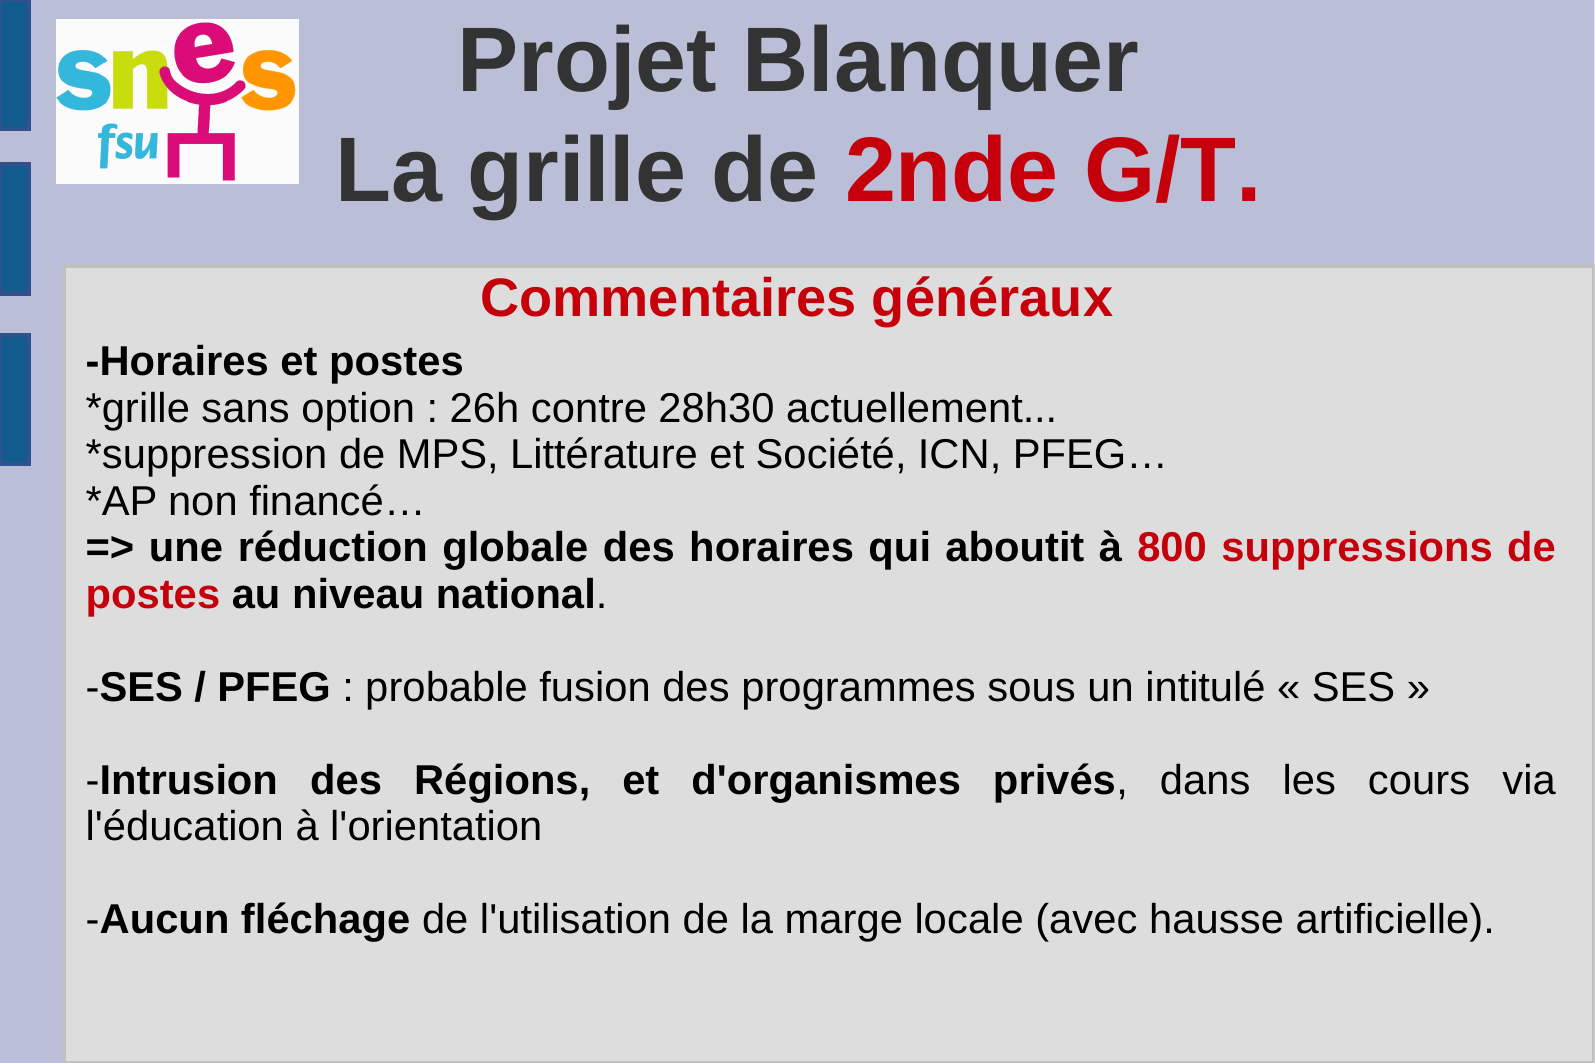

# Projet Blanquer La grille de 2nde G/T.
Commentaires généraux
-Horaires et postes
*grille sans option : 26h contre 28h30 actuellement...
*suppression de MPS, Littérature et Société, ICN, PFEG…
*AP non financé…
=> une réduction globale des horaires qui aboutit à 800 suppressions de postes au niveau national.
-SES / PFEG : probable fusion des programmes sous un intitulé « SES »
-Intrusion des Régions, et d'organismes privés, dans les cours via l'éducation à l'orientation
-Aucun fléchage de l'utilisation de la marge locale (avec hausse artificielle).